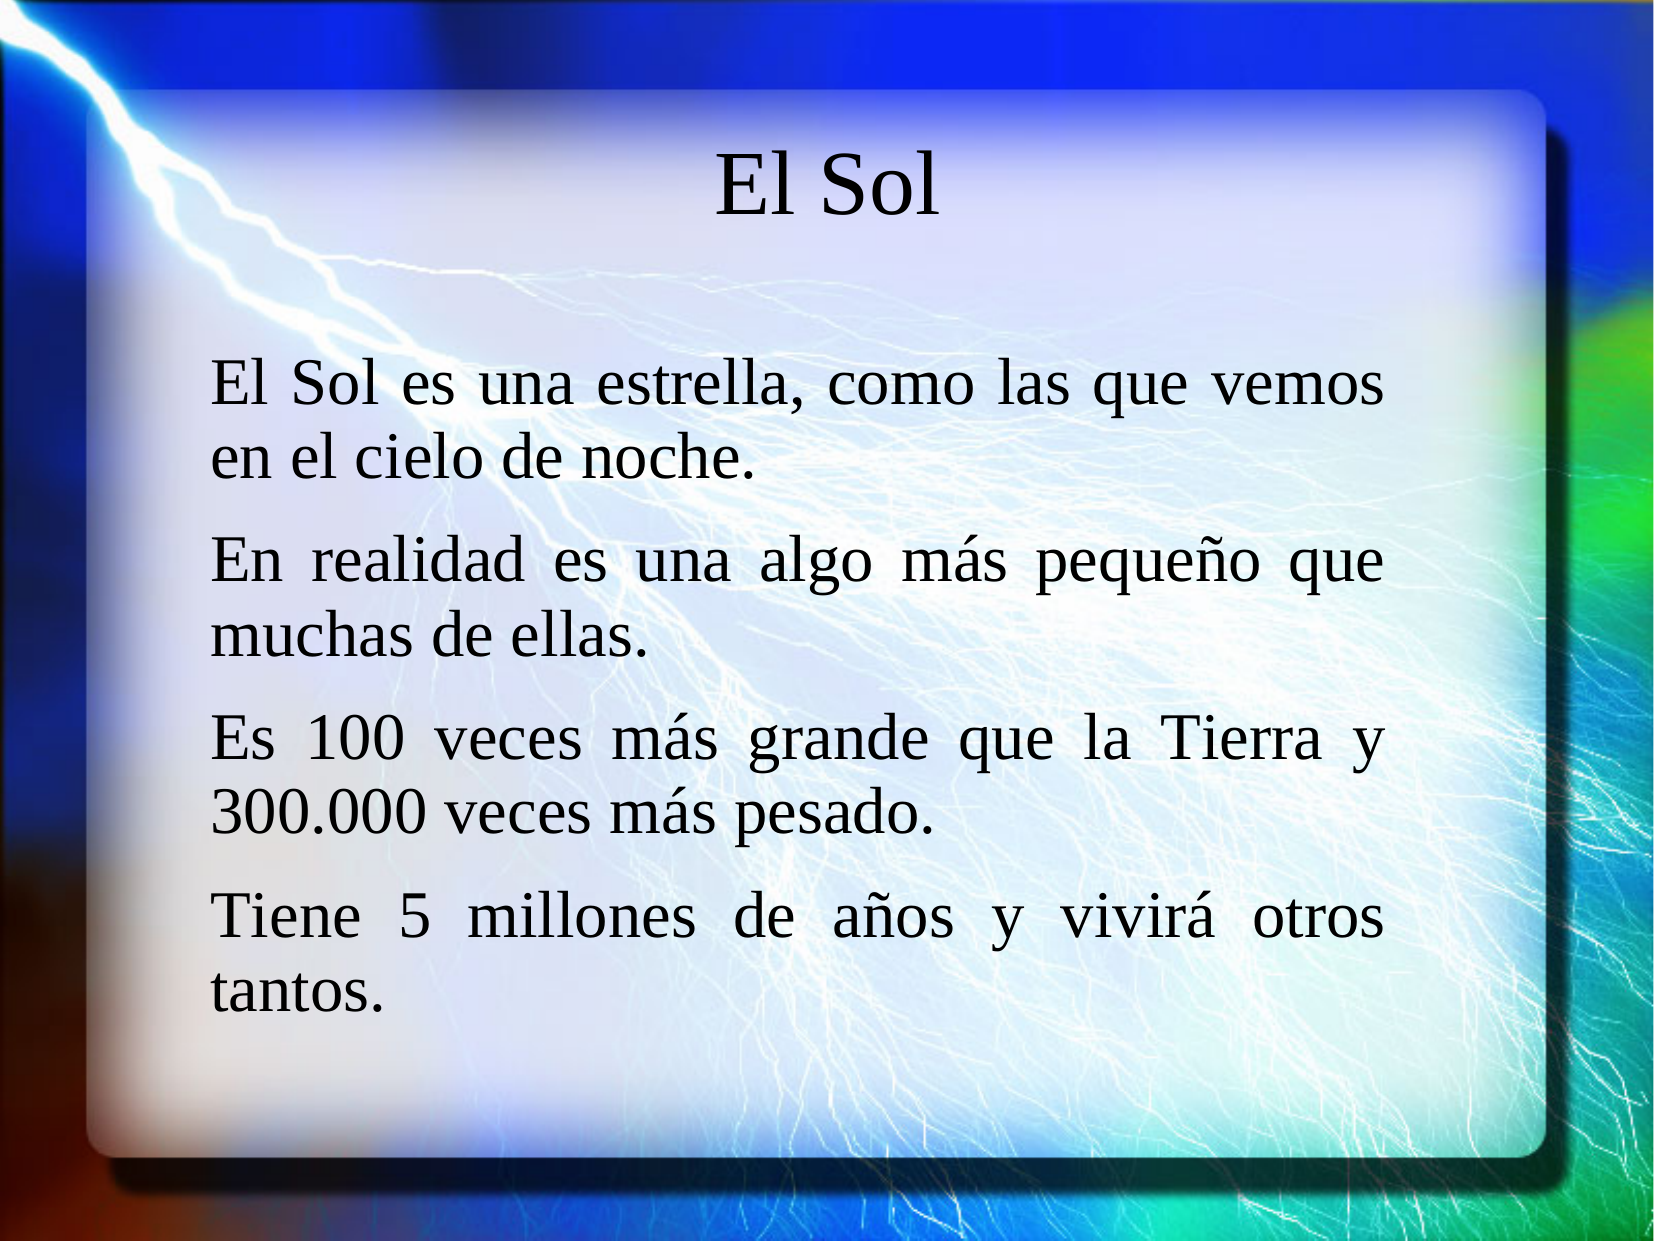

# El Sol
El Sol es una estrella, como las que vemos en el cielo de noche.
En realidad es una algo más pequeño que muchas de ellas.
Es 100 veces más grande que la Tierra y 300.000 veces más pesado.
Tiene 5 millones de años y vivirá otros tantos.